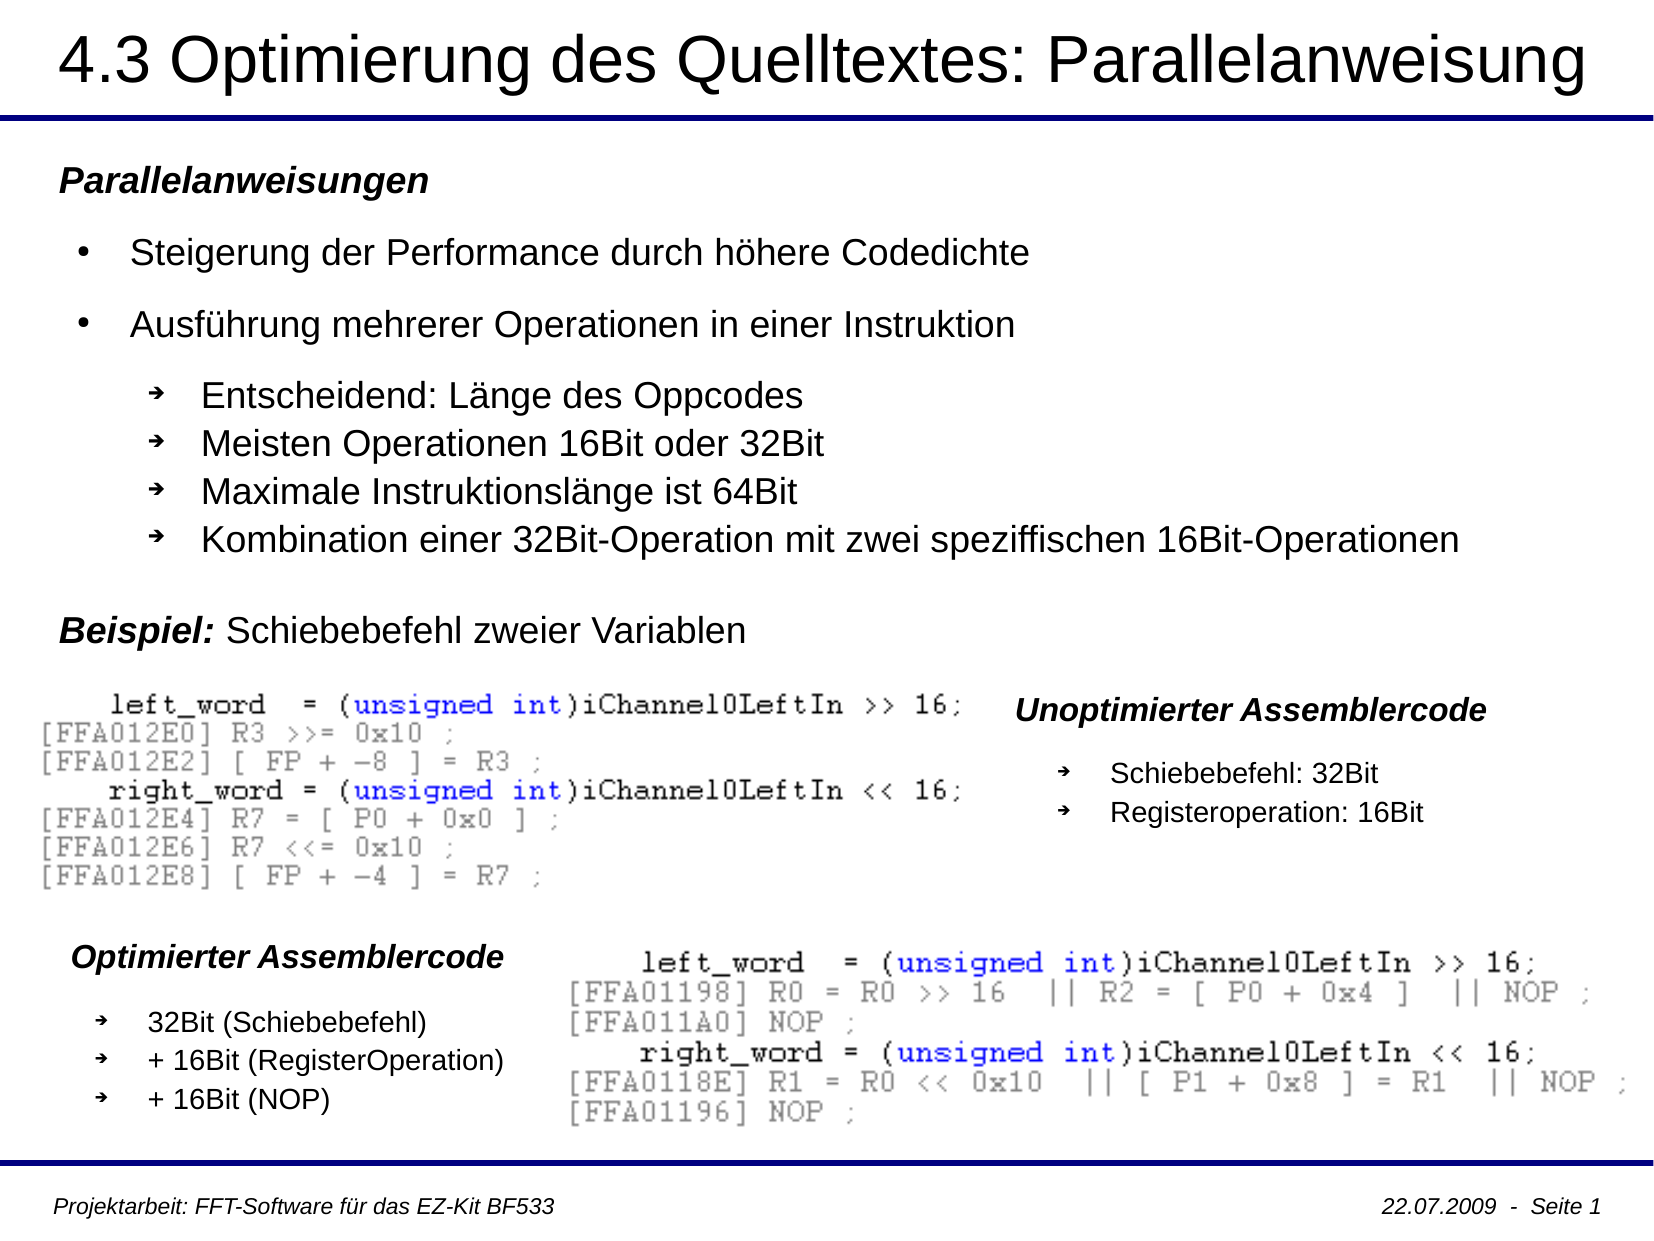

# 4.3 Optimierung des Quelltextes: Parallelanweisung
Parallelanweisungen
Steigerung der Performance durch höhere Codedichte
Ausführung mehrerer Operationen in einer Instruktion
Entscheidend: Länge des Oppcodes
Meisten Operationen 16Bit oder 32Bit
Maximale Instruktionslänge ist 64Bit
Kombination einer 32Bit-Operation mit zwei speziffischen 16Bit-Operationen
Beispiel: Schiebebefehl zweier Variablen
 Unoptimierter Assemblercode
Schiebebefehl: 32Bit
Registeroperation: 16Bit
 Optimierter Assemblercode
32Bit (Schiebebefehl)
+ 16Bit (RegisterOperation)
+ 16Bit (NOP)
Projektarbeit: FFT-Software für das EZ-Kit BF533										 		22.07.2009 - Seite 1